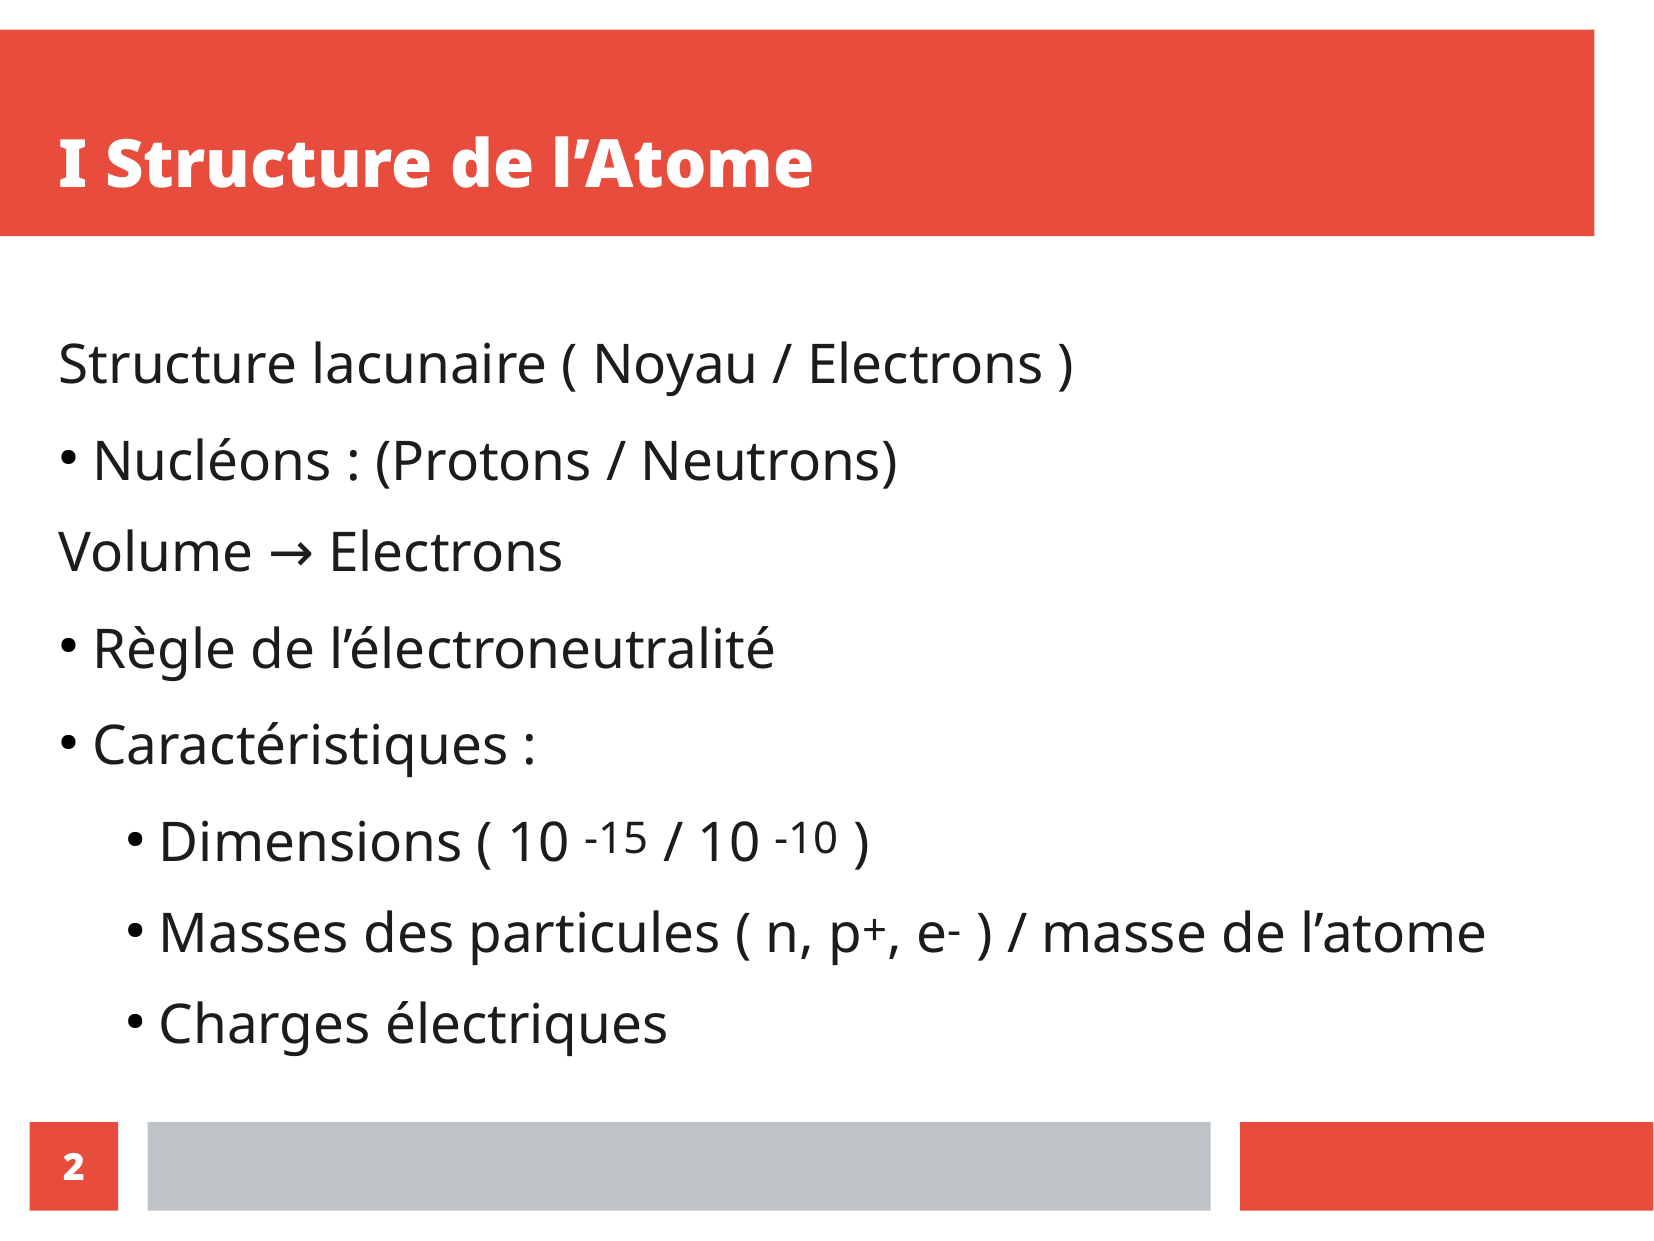

# I Structure de l’Atome
Structure lacunaire ( Noyau / Electrons )
Nucléons : (Protons / Neutrons)
Volume → Electrons
Règle de l’électroneutralité
Caractéristiques :
Dimensions ( 10 -15 / 10 -10 )
Masses des particules ( n, p+, e- ) / masse de l’atome
Charges électriques
2